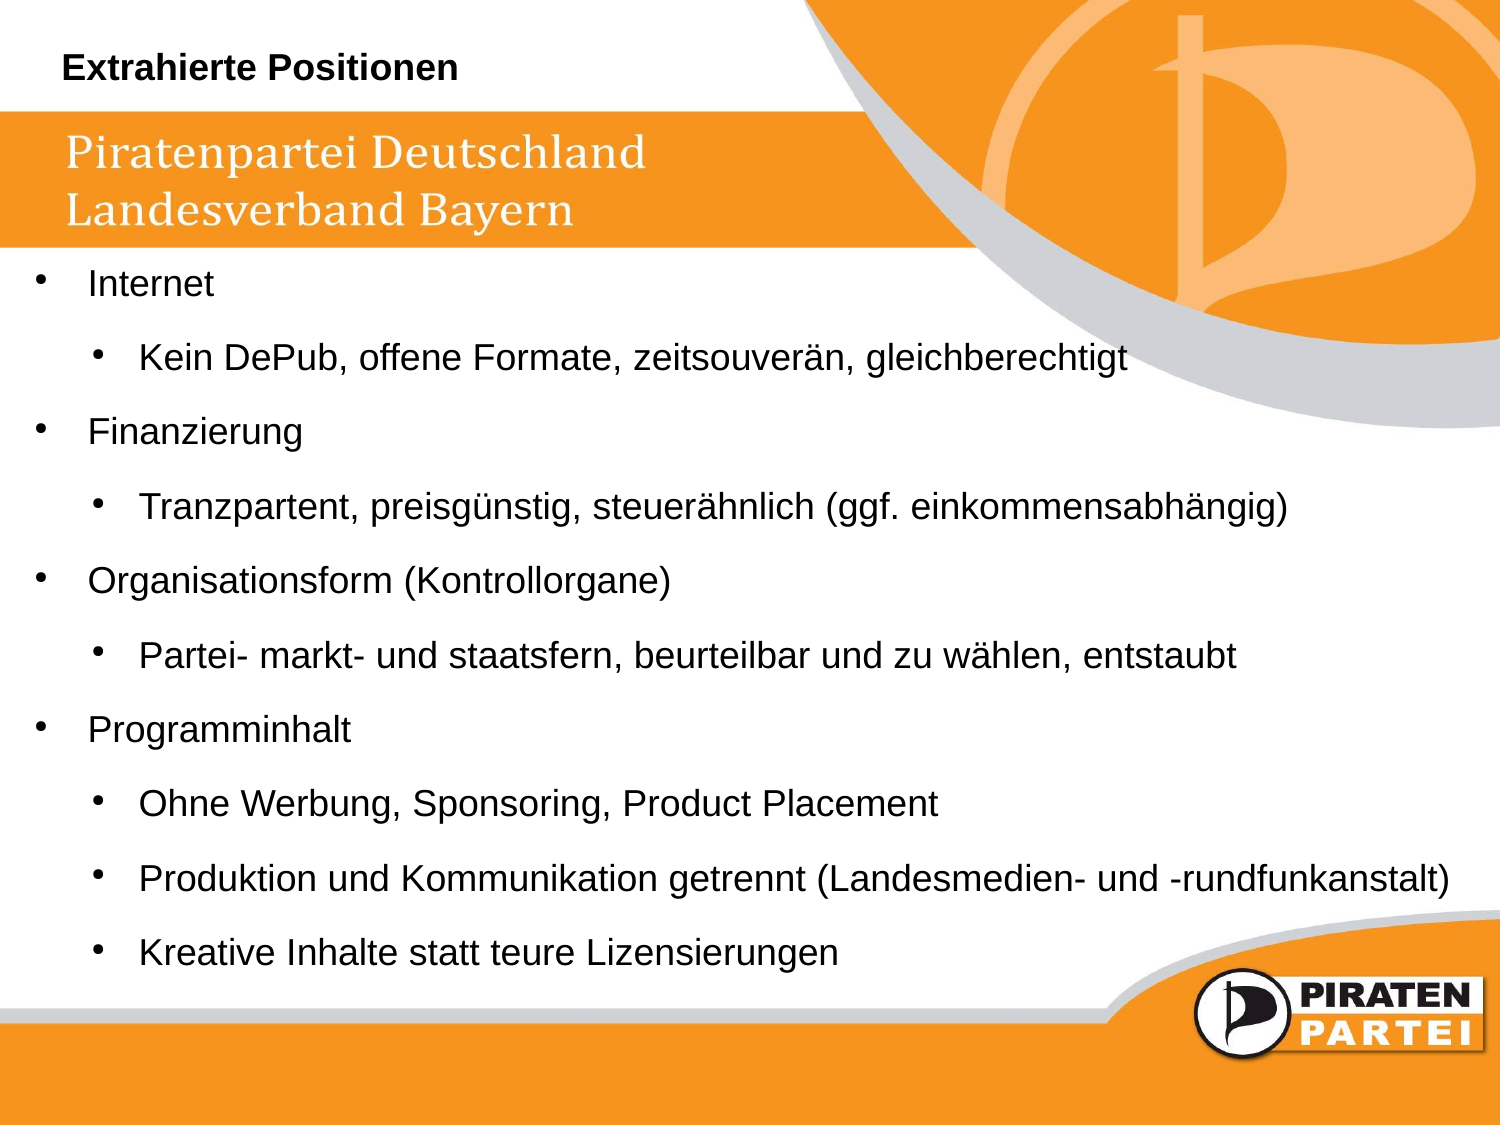

# Extrahierte Positionen
Internet
Kein DePub, offene Formate, zeitsouverän, gleichberechtigt
Finanzierung
Tranzpartent, preisgünstig, steuerähnlich (ggf. einkommensabhängig)
Organisationsform (Kontrollorgane)
Partei- markt- und staatsfern, beurteilbar und zu wählen, entstaubt
Programminhalt
Ohne Werbung, Sponsoring, Product Placement
Produktion und Kommunikation getrennt (Landesmedien- und -rundfunkanstalt)
Kreative Inhalte statt teure Lizensierungen